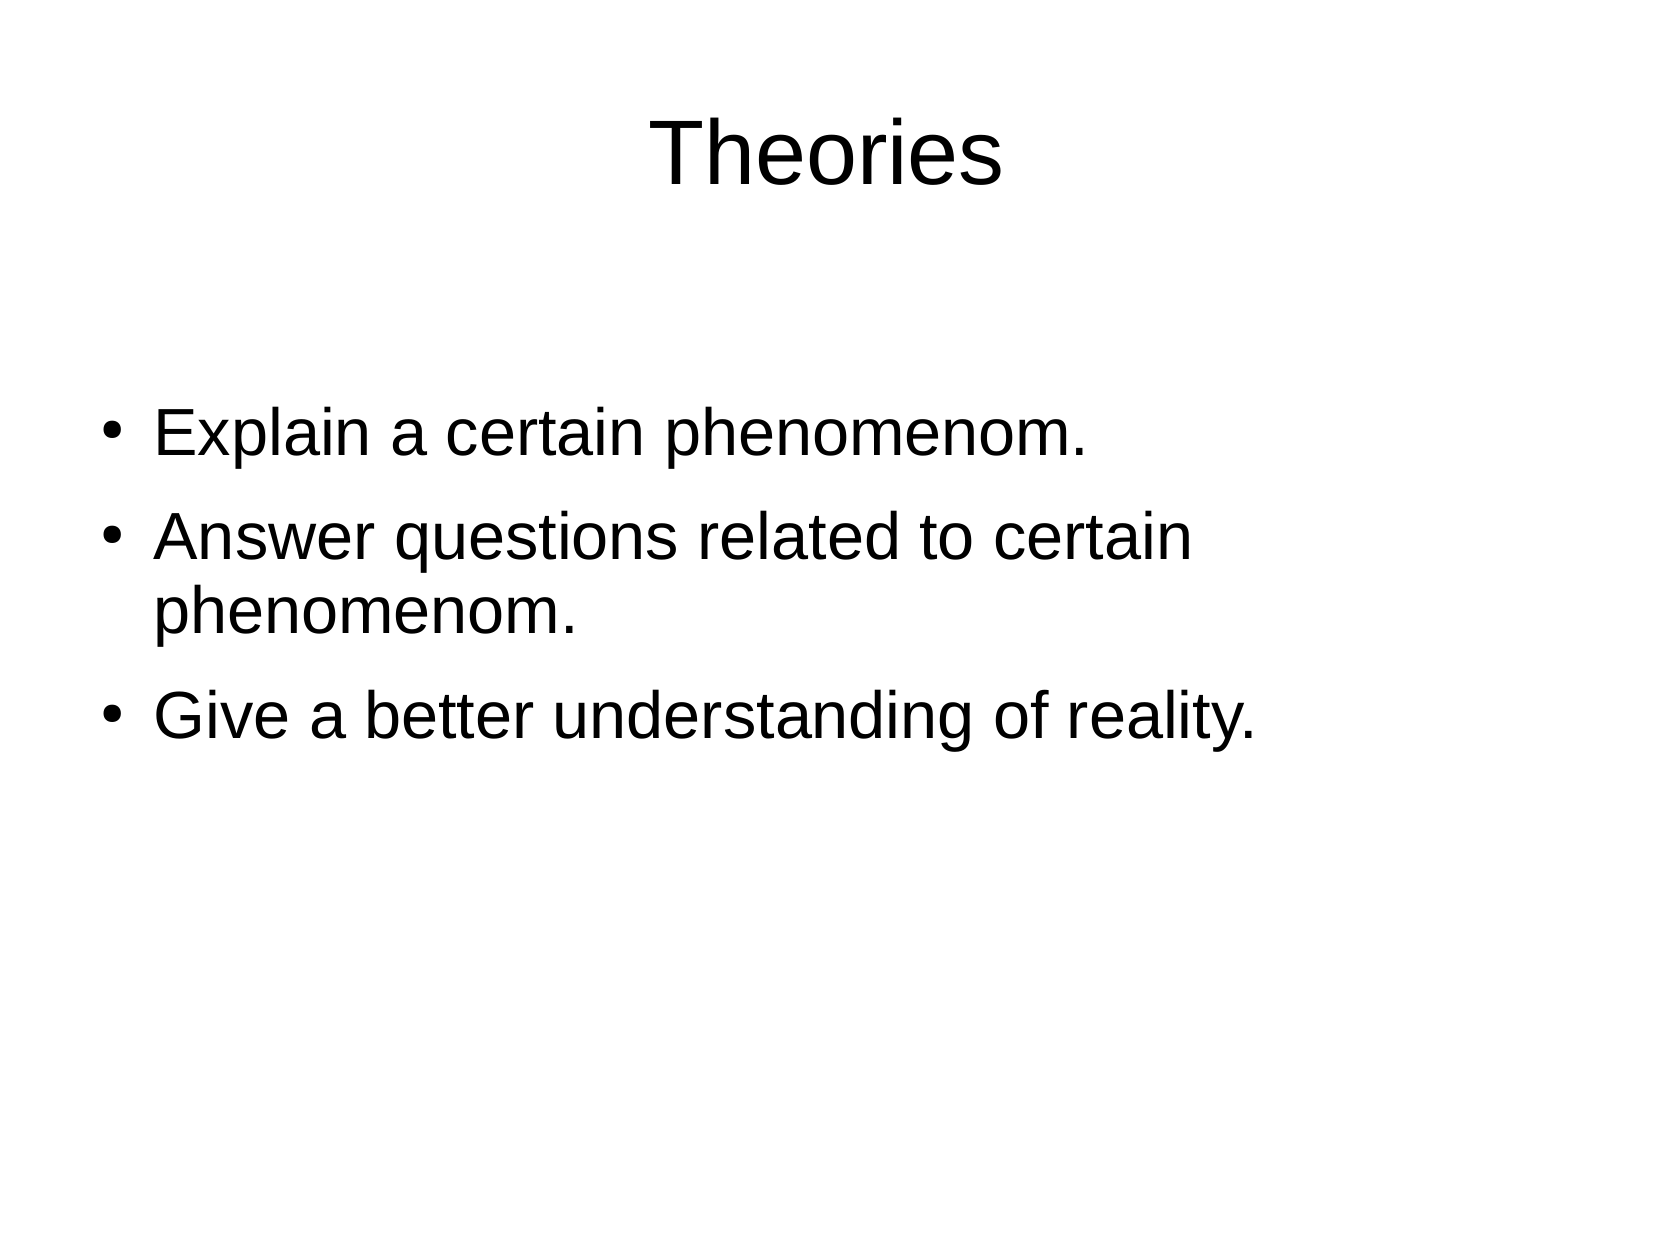

# Theories
Explain a certain phenomenom.
Answer questions related to certain phenomenom.
Give a better understanding of reality.